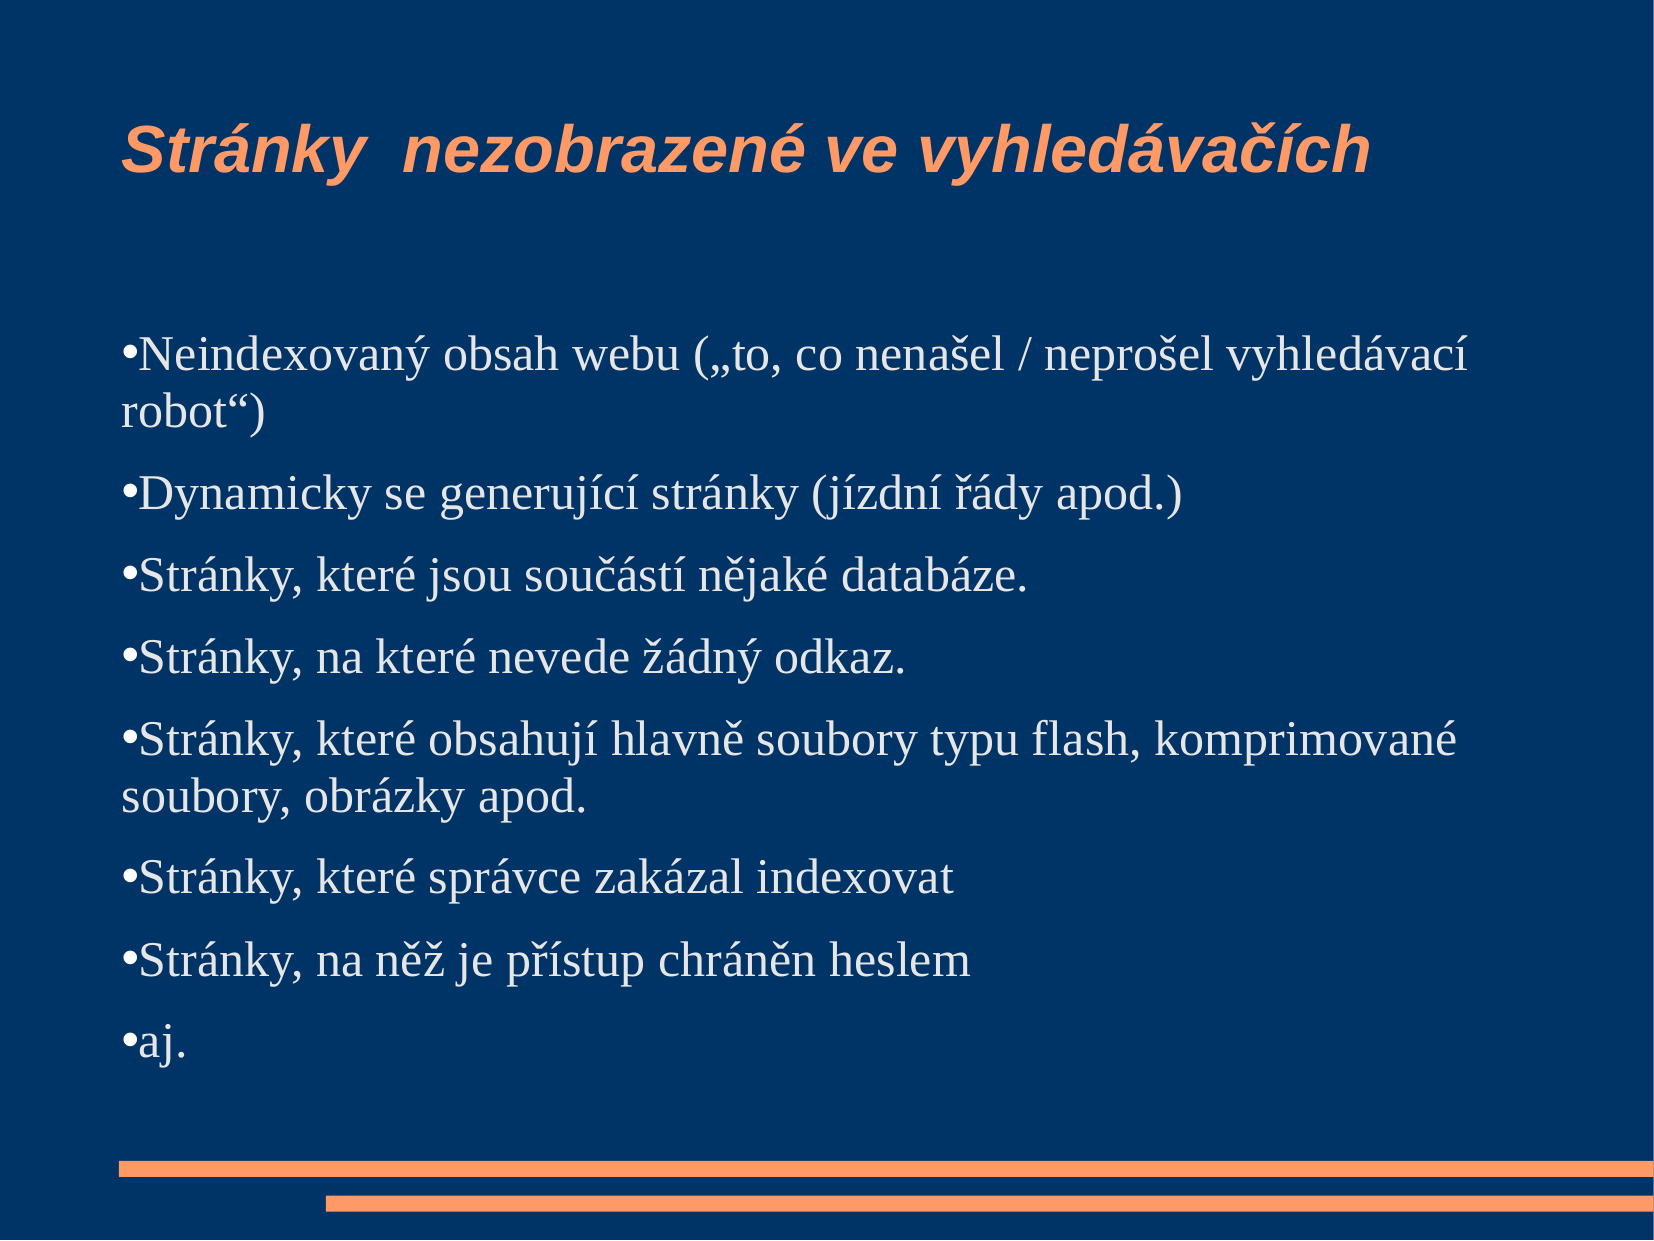

# Stránky nezobrazené ve vyhledávačích
Neindexovaný obsah webu („to, co nenašel / neprošel vyhledávací robot“)
Dynamicky se generující stránky (jízdní řády apod.)
Stránky, které jsou součástí nějaké databáze.
Stránky, na které nevede žádný odkaz.
Stránky, které obsahují hlavně soubory typu flash, komprimované soubory, obrázky apod.
Stránky, které správce zakázal indexovat
Stránky, na něž je přístup chráněn heslem
aj.